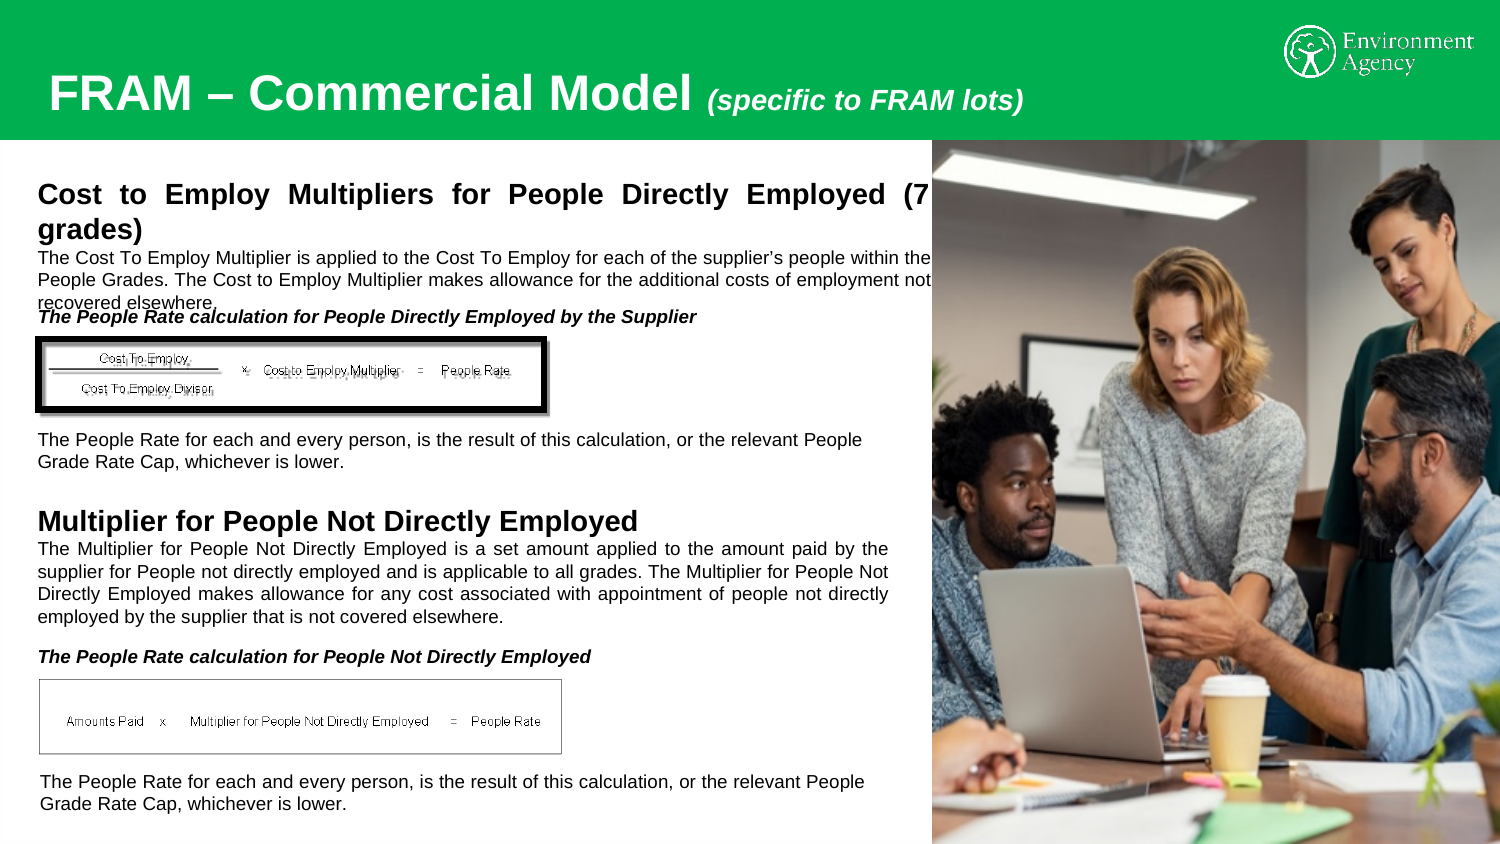

# FRAM – Commercial Model (specific to FRAM lots)
Cost to Employ Multipliers for People Directly Employed (7 grades)
The Cost To Employ Multiplier is applied to the Cost To Employ for each of the supplier’s people within the People Grades. The Cost to Employ Multiplier makes allowance for the additional costs of employment not recovered elsewhere.
The People Rate calculation for People Directly Employed by the Supplier
The People Rate for each and every person, is the result of this calculation, or the relevant People Grade Rate Cap, whichever is lower.
Multiplier for People Not Directly Employed
The Multiplier for People Not Directly Employed is a set amount applied to the amount paid by the supplier for People not directly employed and is applicable to all grades. The Multiplier for People Not Directly Employed makes allowance for any cost associated with appointment of people not directly employed by the supplier that is not covered elsewhere.
The People Rate calculation for People Not Directly Employed
The People Rate for each and every person, is the result of this calculation, or the relevant People Grade Rate Cap, whichever is lower.